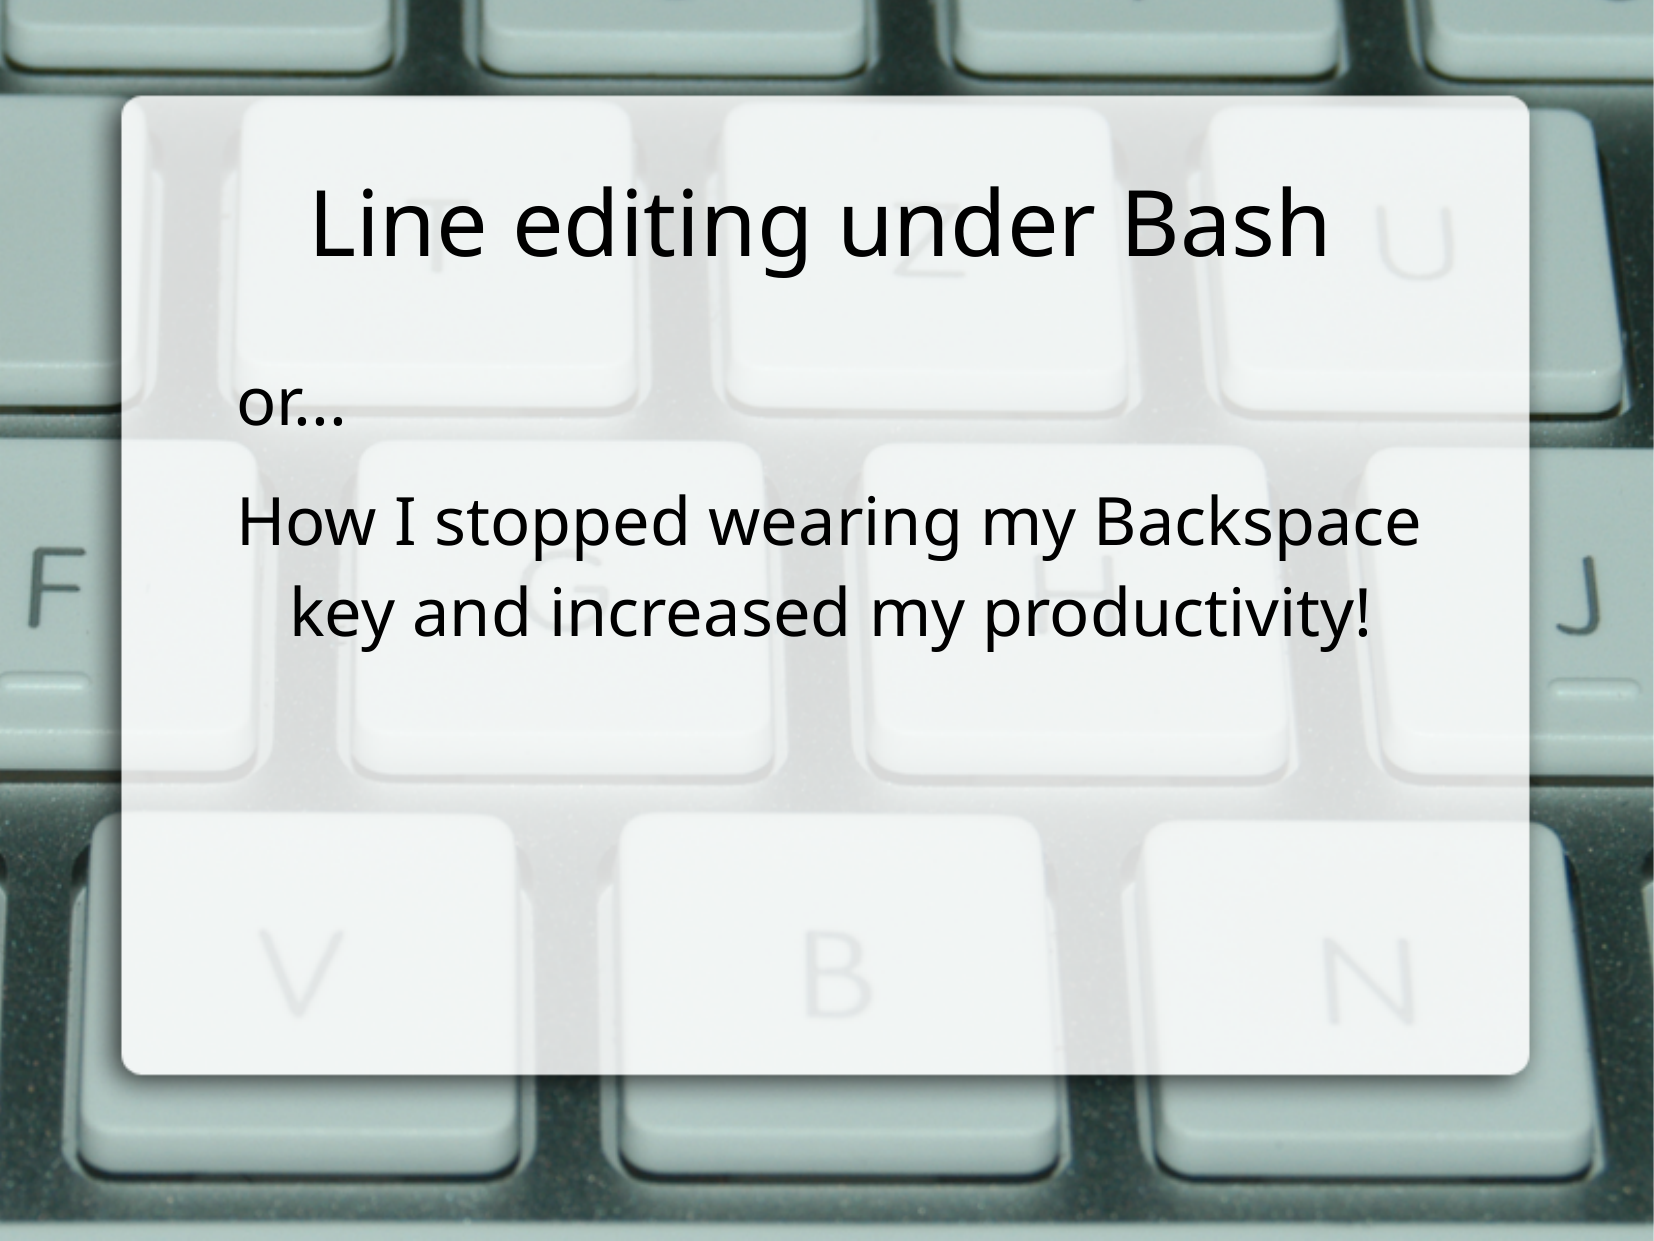

# Line editing under Bash
or...
How I stopped wearing my Backspace key and increased my productivity!